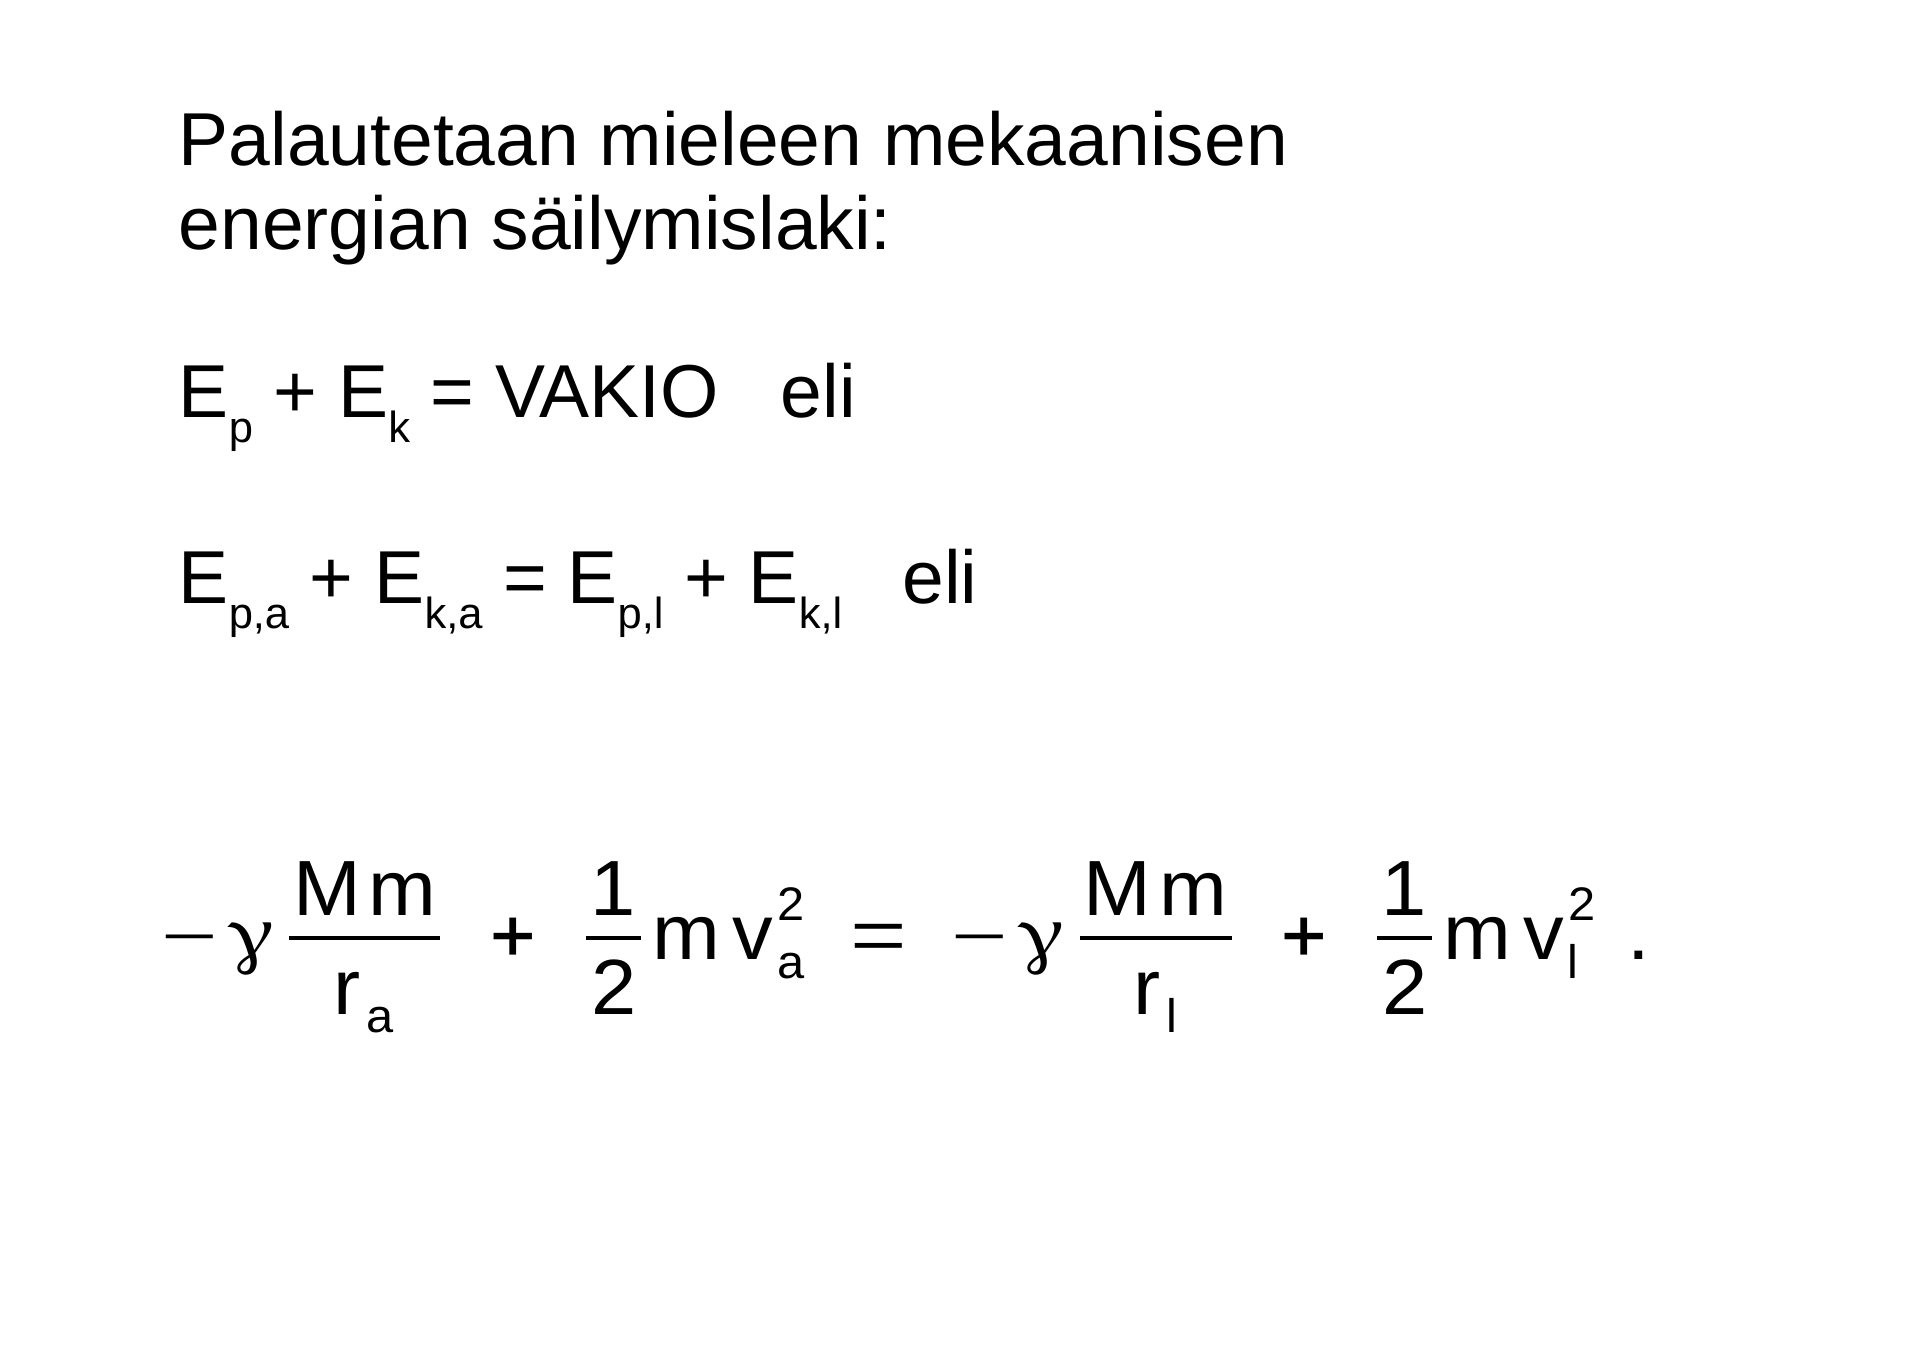

Palautetaan mieleen mekaanisen energian säilymislaki:
Ep + Ek = VAKIO eli
Ep,a + Ek,a = Ep,l + Ek,l eli